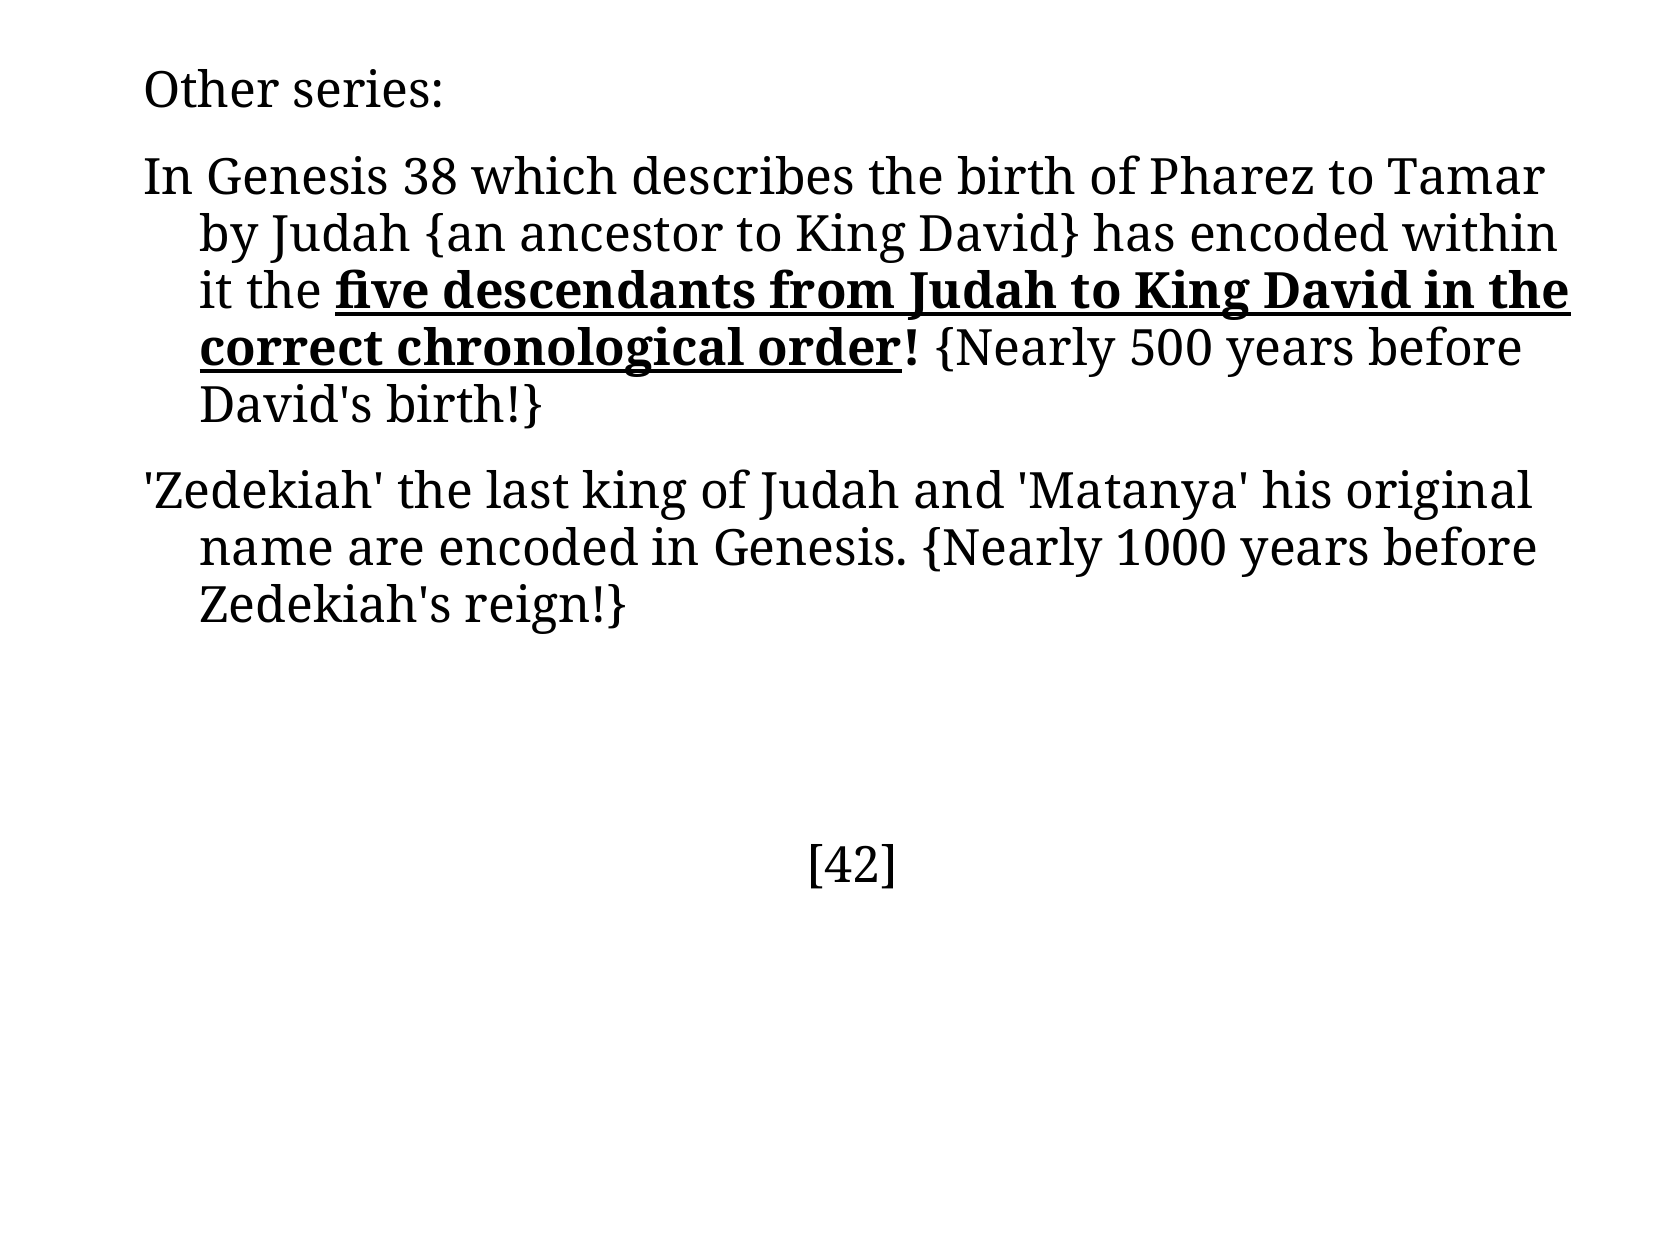

# Other series:
In Genesis 38 which describes the birth of Pharez to Tamar by Judah {an ancestor to King David} has encoded within it the five descendants from Judah to King David in the correct chronological order! {Nearly 500 years before David's birth!}
'Zedekiah' the last king of Judah and 'Matanya' his original name are encoded in Genesis. {Nearly 1000 years before Zedekiah's reign!}
[42]